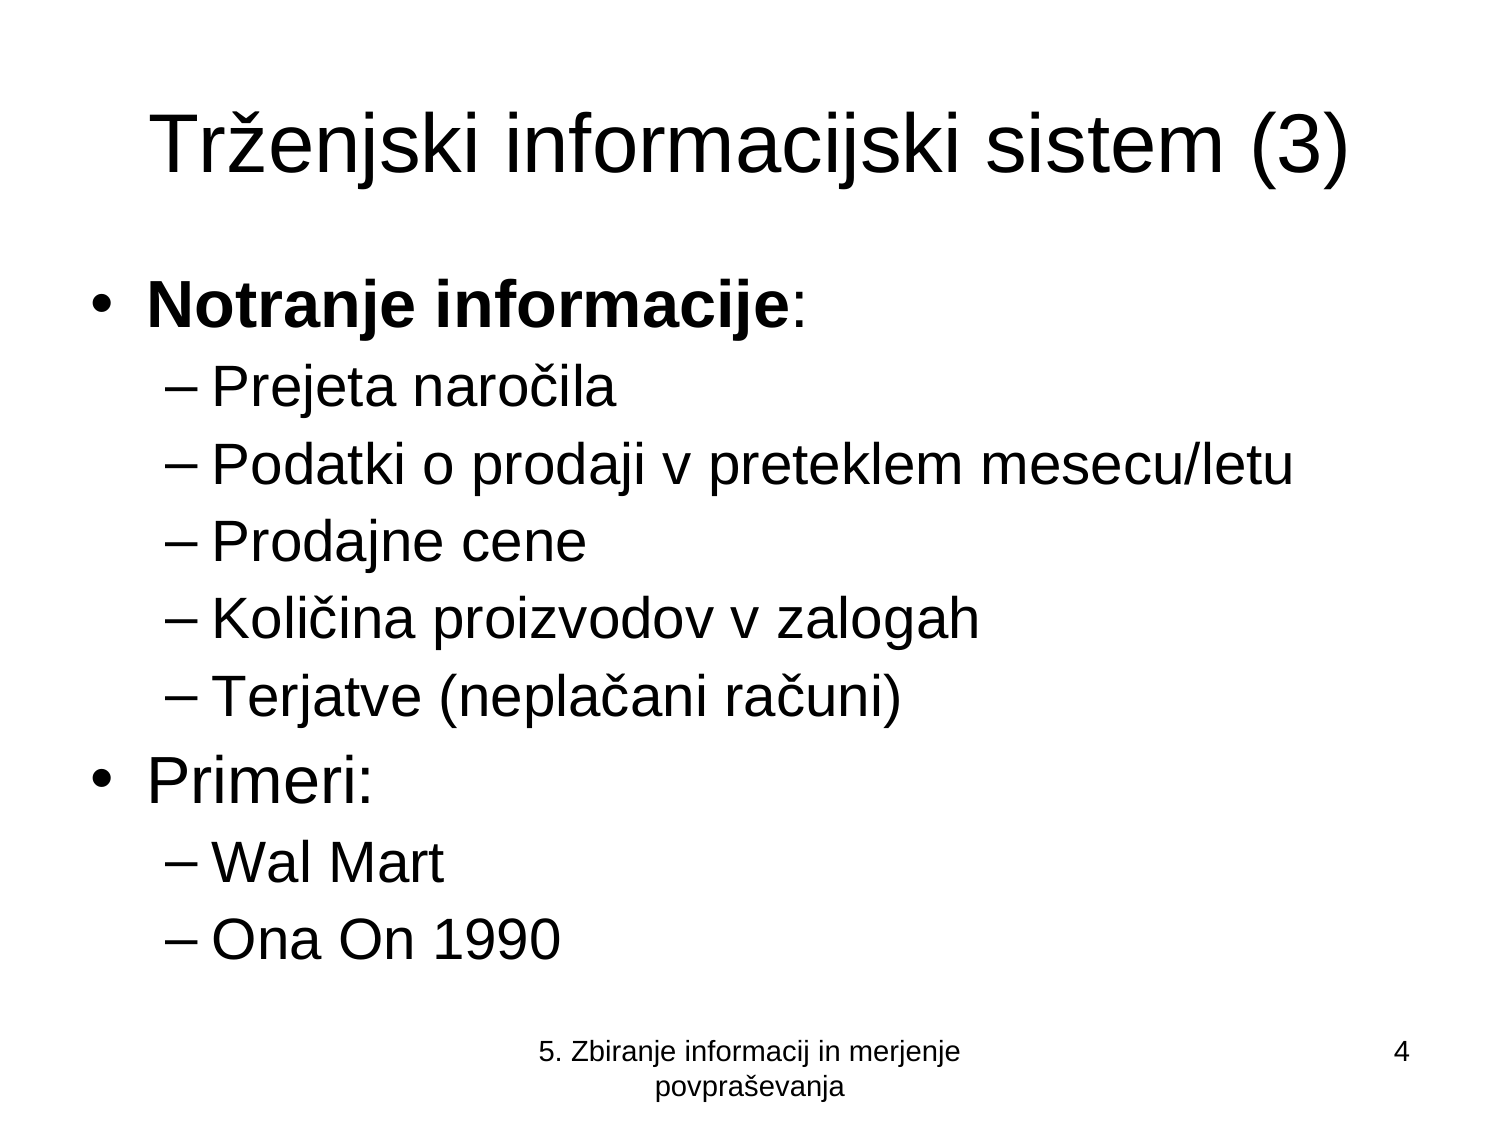

# Trženjski informacijski sistem (3)
Notranje informacije:
Prejeta naročila
Podatki o prodaji v preteklem mesecu/letu
Prodajne cene
Količina proizvodov v zalogah
Terjatve (neplačani računi)
Primeri:
Wal Mart
Ona On 1990
5. Zbiranje informacij in merjenje povpraševanja